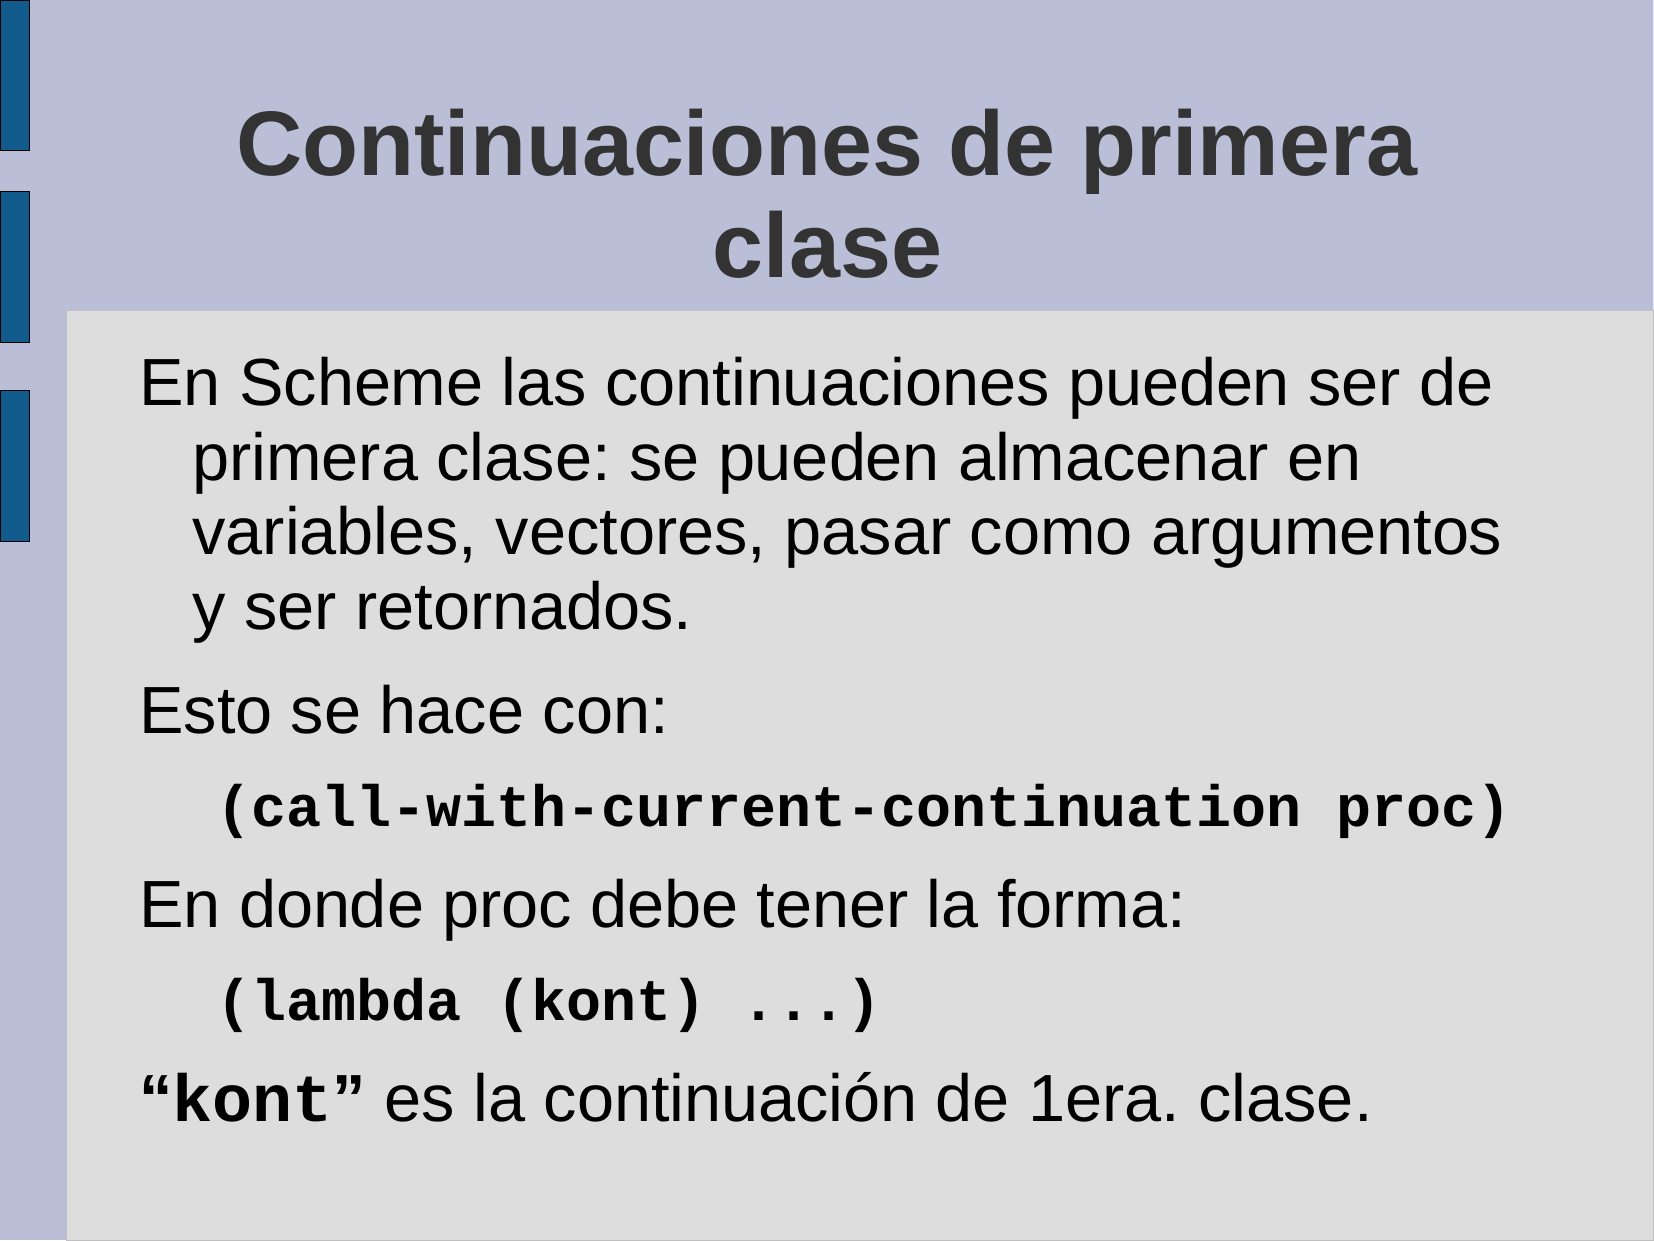

# Continuaciones de primera clase
En Scheme las continuaciones pueden ser de primera clase: se pueden almacenar en variables, vectores, pasar como argumentos y ser retornados.
Esto se hace con:
(call-with-current-continuation proc)
En donde proc debe tener la forma:
(lambda (kont) ...)
“kont” es la continuación de 1era. clase.